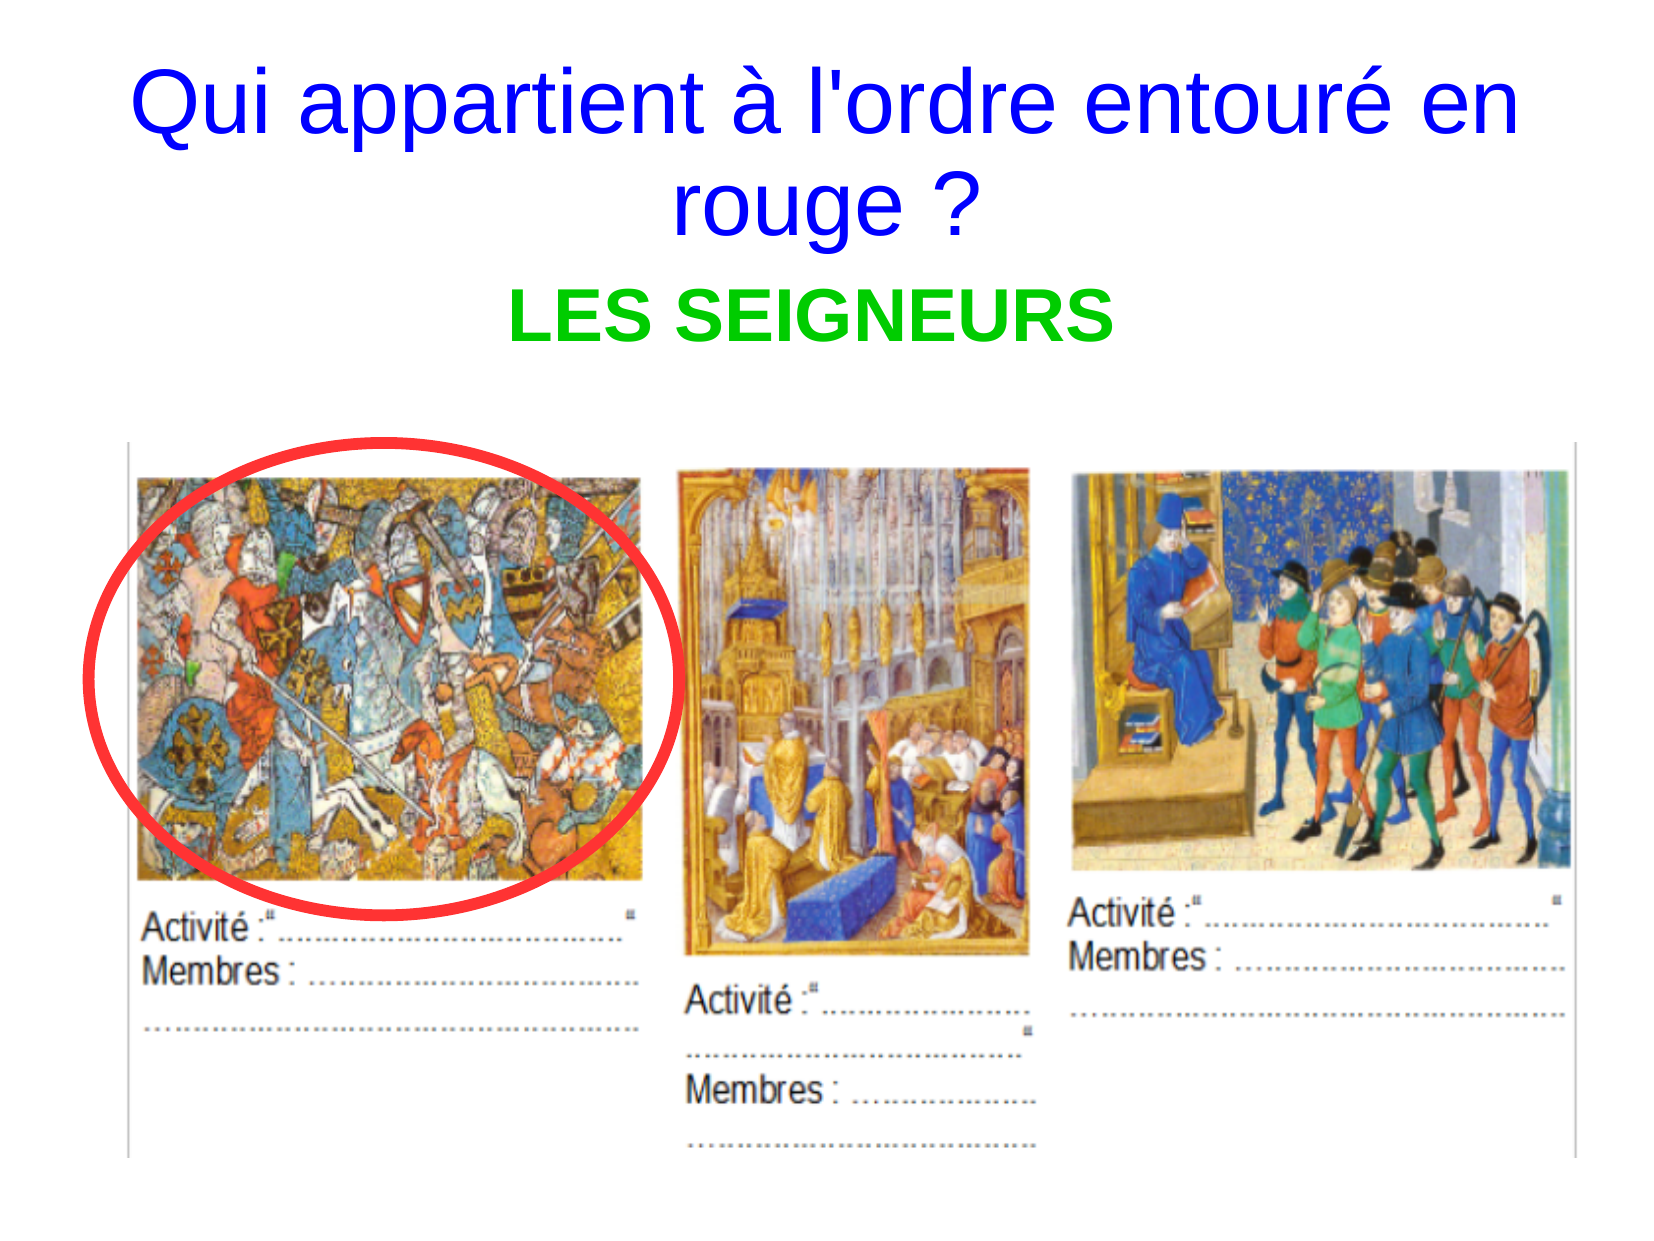

# Qui appartient à l'ordre entouré en rouge ?
LES SEIGNEURS